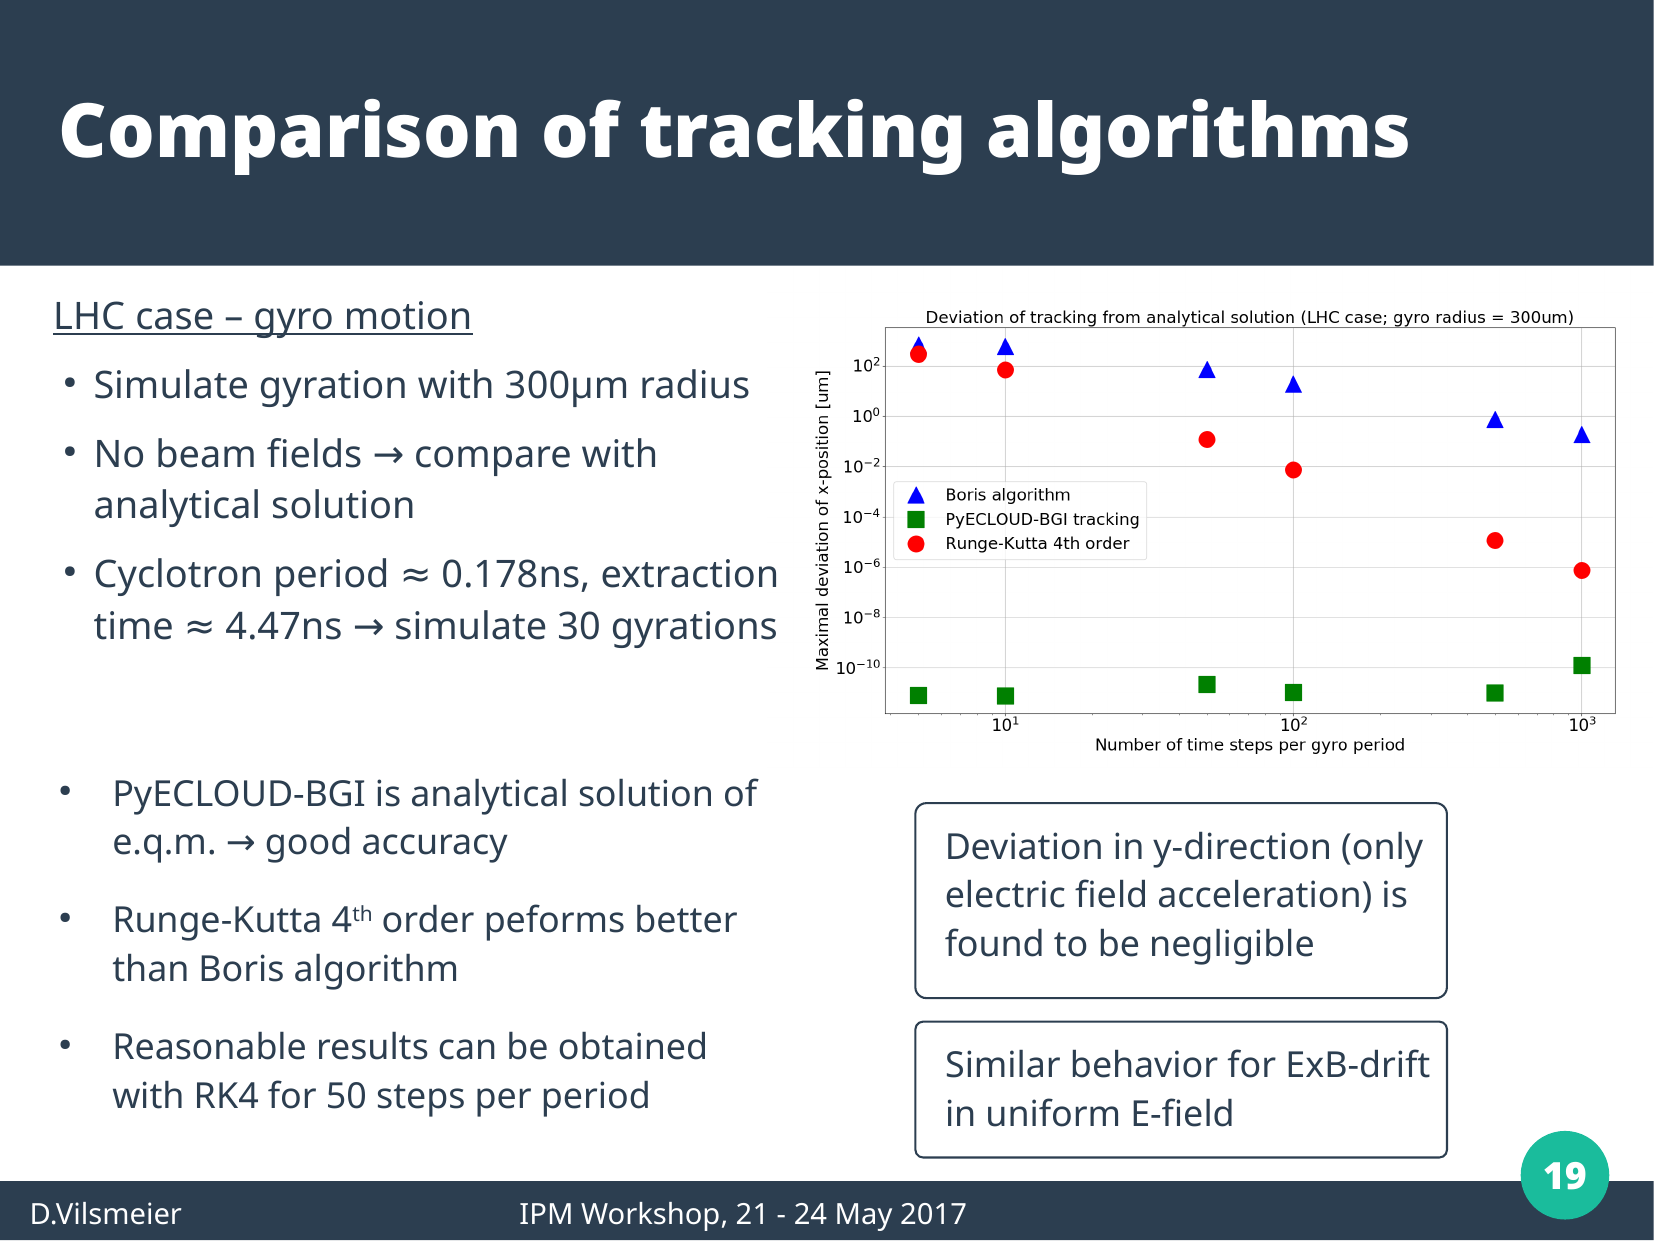

# Comparison of tracking algorithms
LHC case – gyro motion
Simulate gyration with 300μm radius
No beam fields → compare with analytical solution
Cyclotron period ≈ 0.178ns, extraction time ≈ 4.47ns → simulate 30 gyrations
PyECLOUD-BGI is analytical solution of e.q.m. → good accuracy
Runge-Kutta 4th order peforms better than Boris algorithm
Reasonable results can be obtained with RK4 for 50 steps per period
Deviation in y-direction (only electric field acceleration) is found to be negligible
Similar behavior for ExB-drift in uniform E-field
19
D.Vilsmeier IPM Workshop, 21 - 24 May 2017